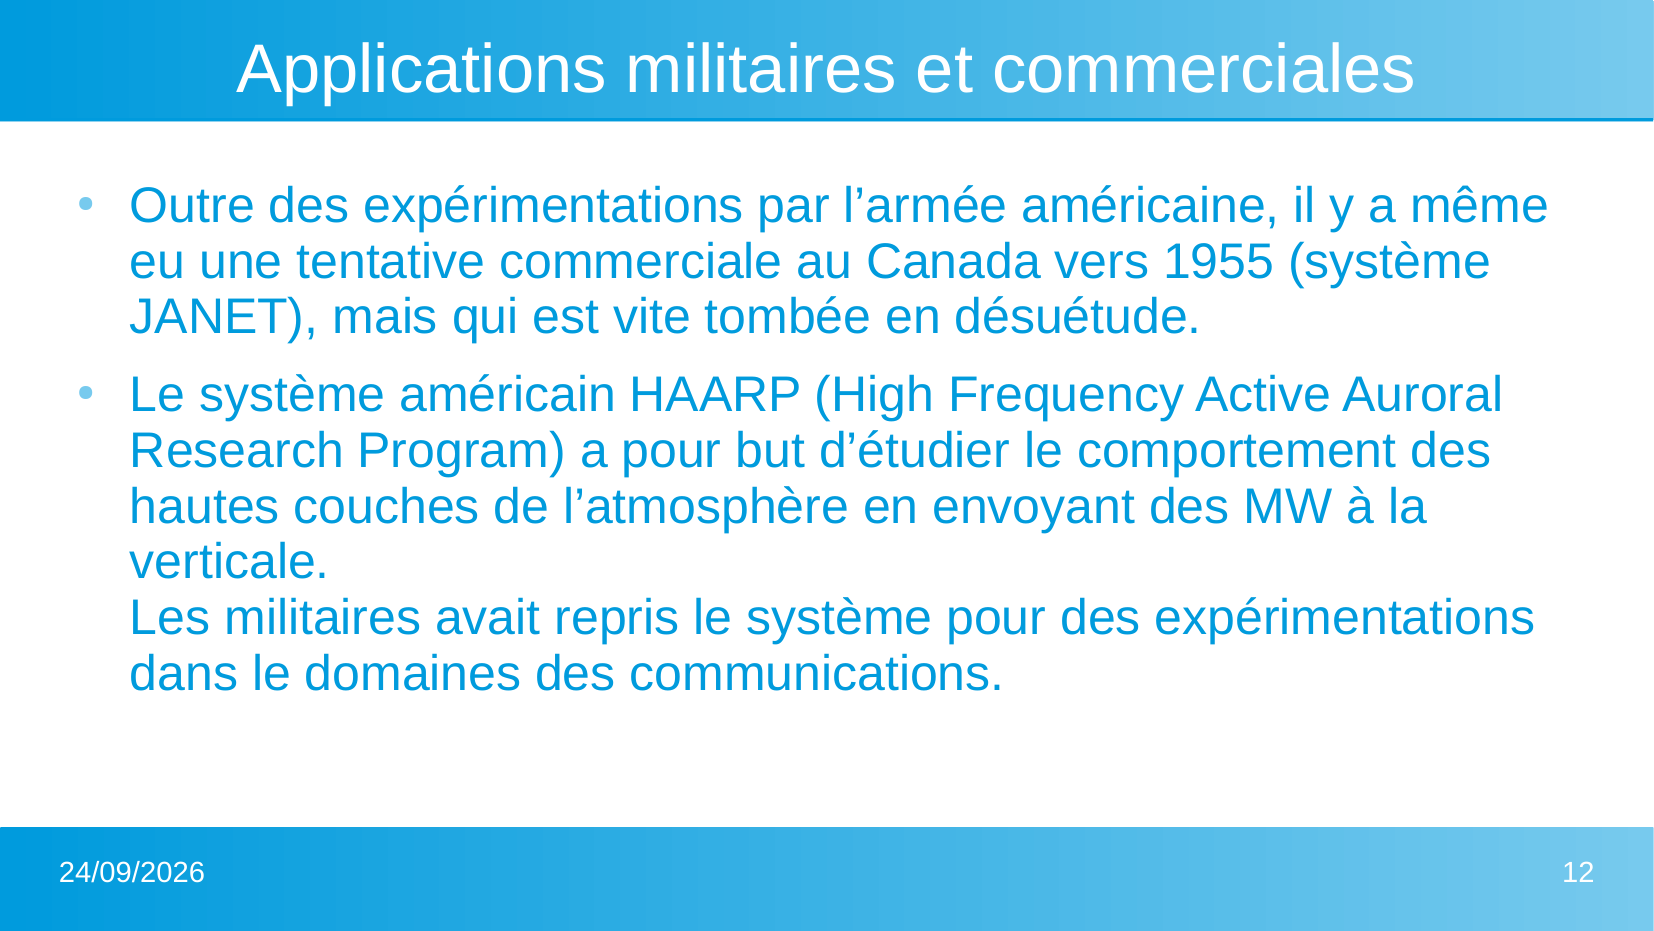

# Applications militaires et commerciales
Outre des expérimentations par l’armée américaine, il y a même eu une tentative commerciale au Canada vers 1955 (système JANET), mais qui est vite tombée en désuétude.
Le système américain HAARP (High Frequency Active Auroral Research Program) a pour but d’étudier le comportement des hautes couches de l’atmosphère en envoyant des MW à la verticale.
Les militaires avait repris le système pour des expérimentations dans le domaines des communications.
12